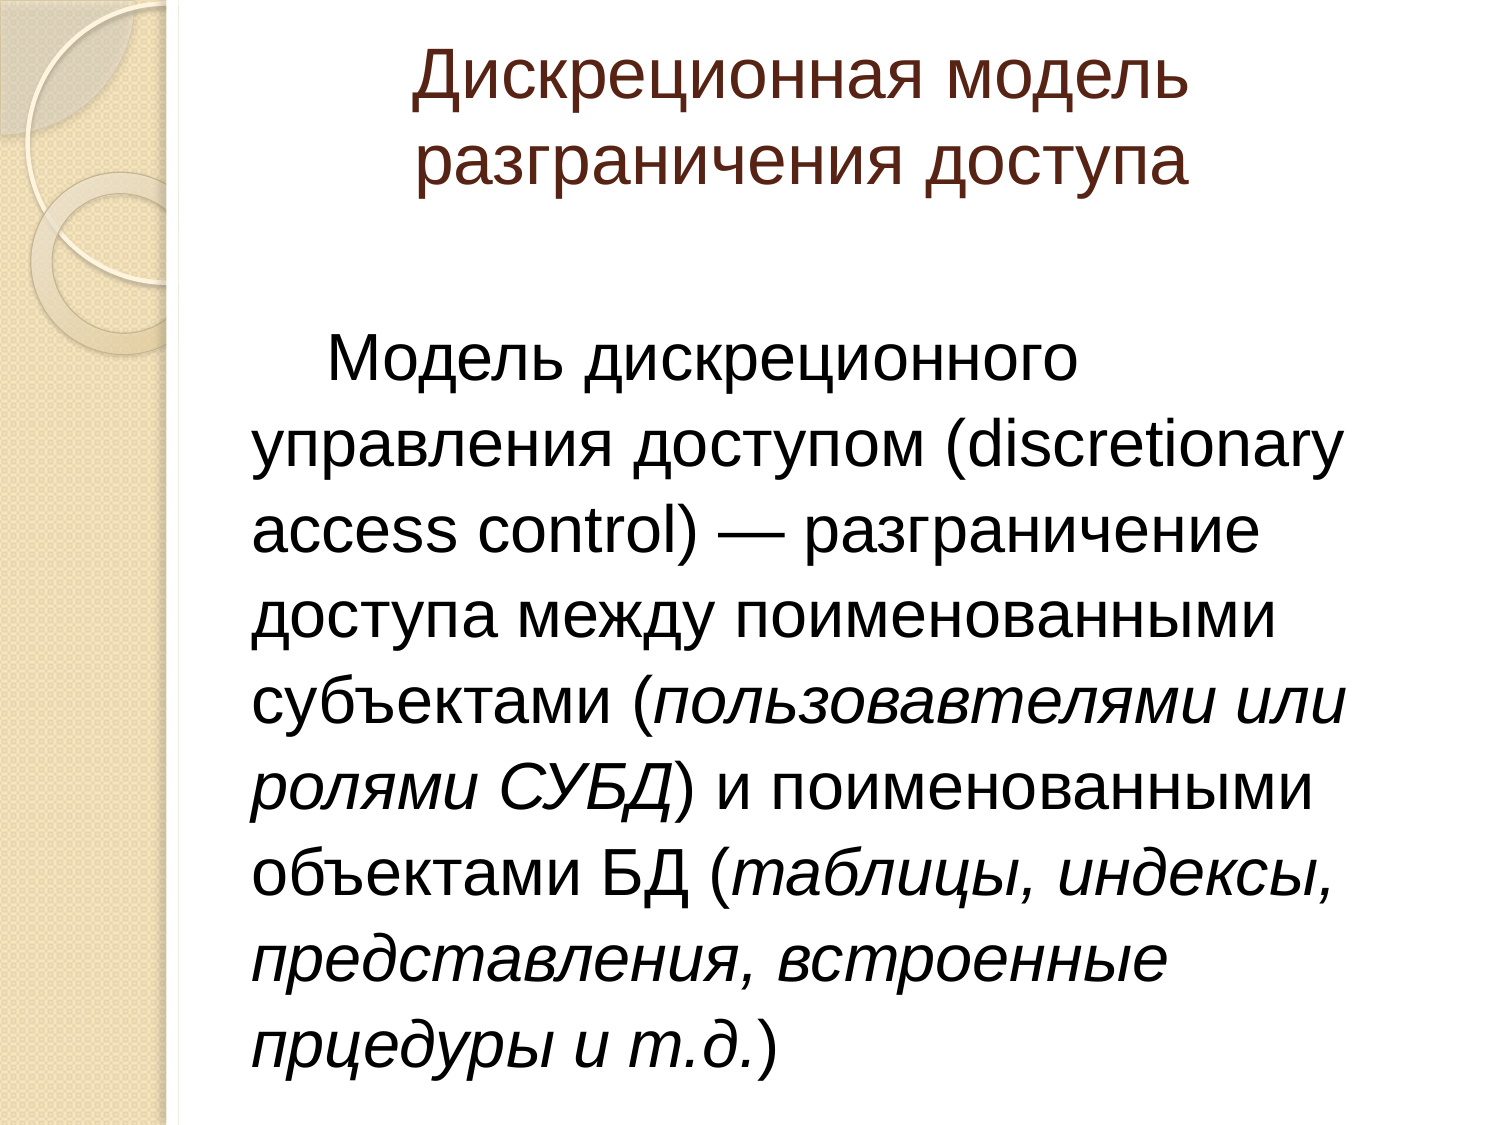

# Дискреционная модель разграничения доступа
Модель дискреционного управления доступом (discretionary access control) — разграничение доступа между поименованными субъектами (пользовавтелями или ролями СУБД) и поименованными объектами БД (таблицы, индексы, представления, встроенные прцедуры и т.д.)